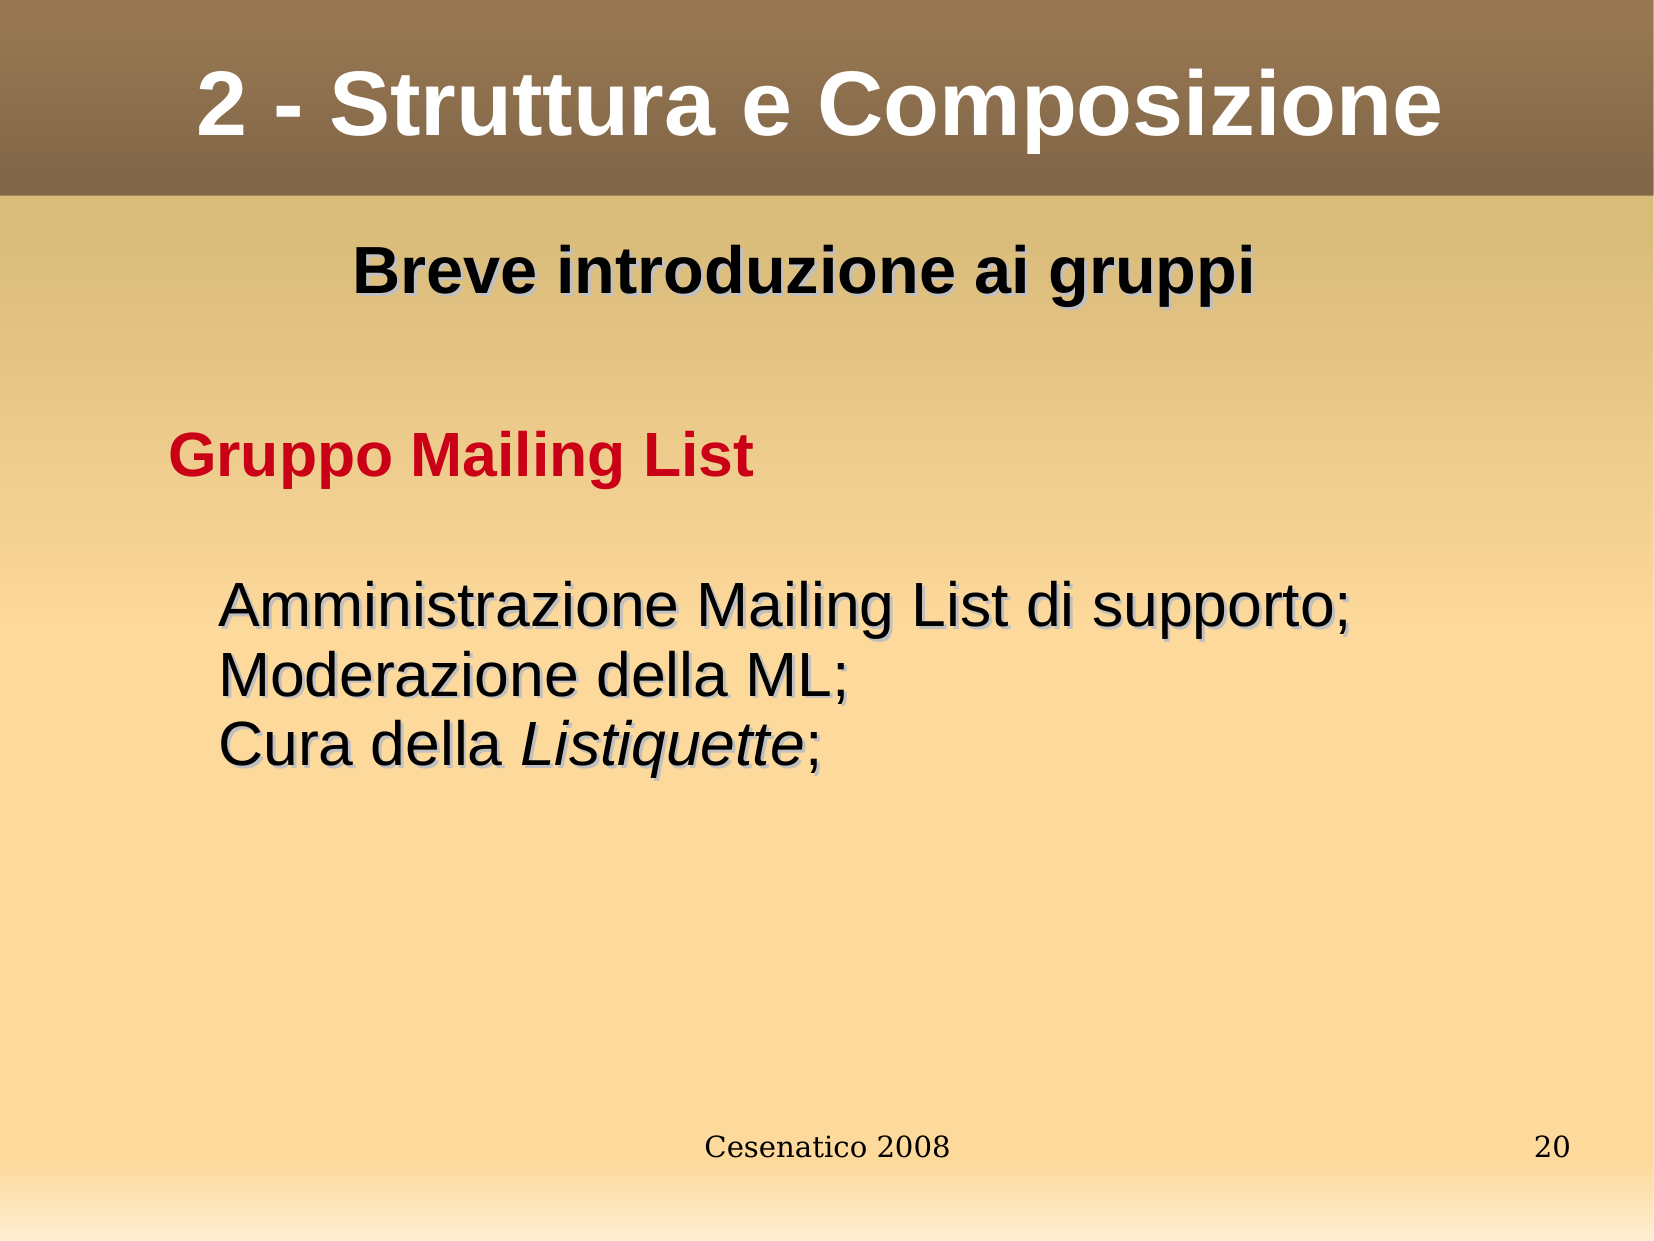

# 2 - Struttura e Composizione
Breve introduzione ai gruppi
 Gruppo Mailing List
 Amministrazione Mailing List di supporto;
 Moderazione della ML;
 Cura della Listiquette;
Cesenatico 2008
20